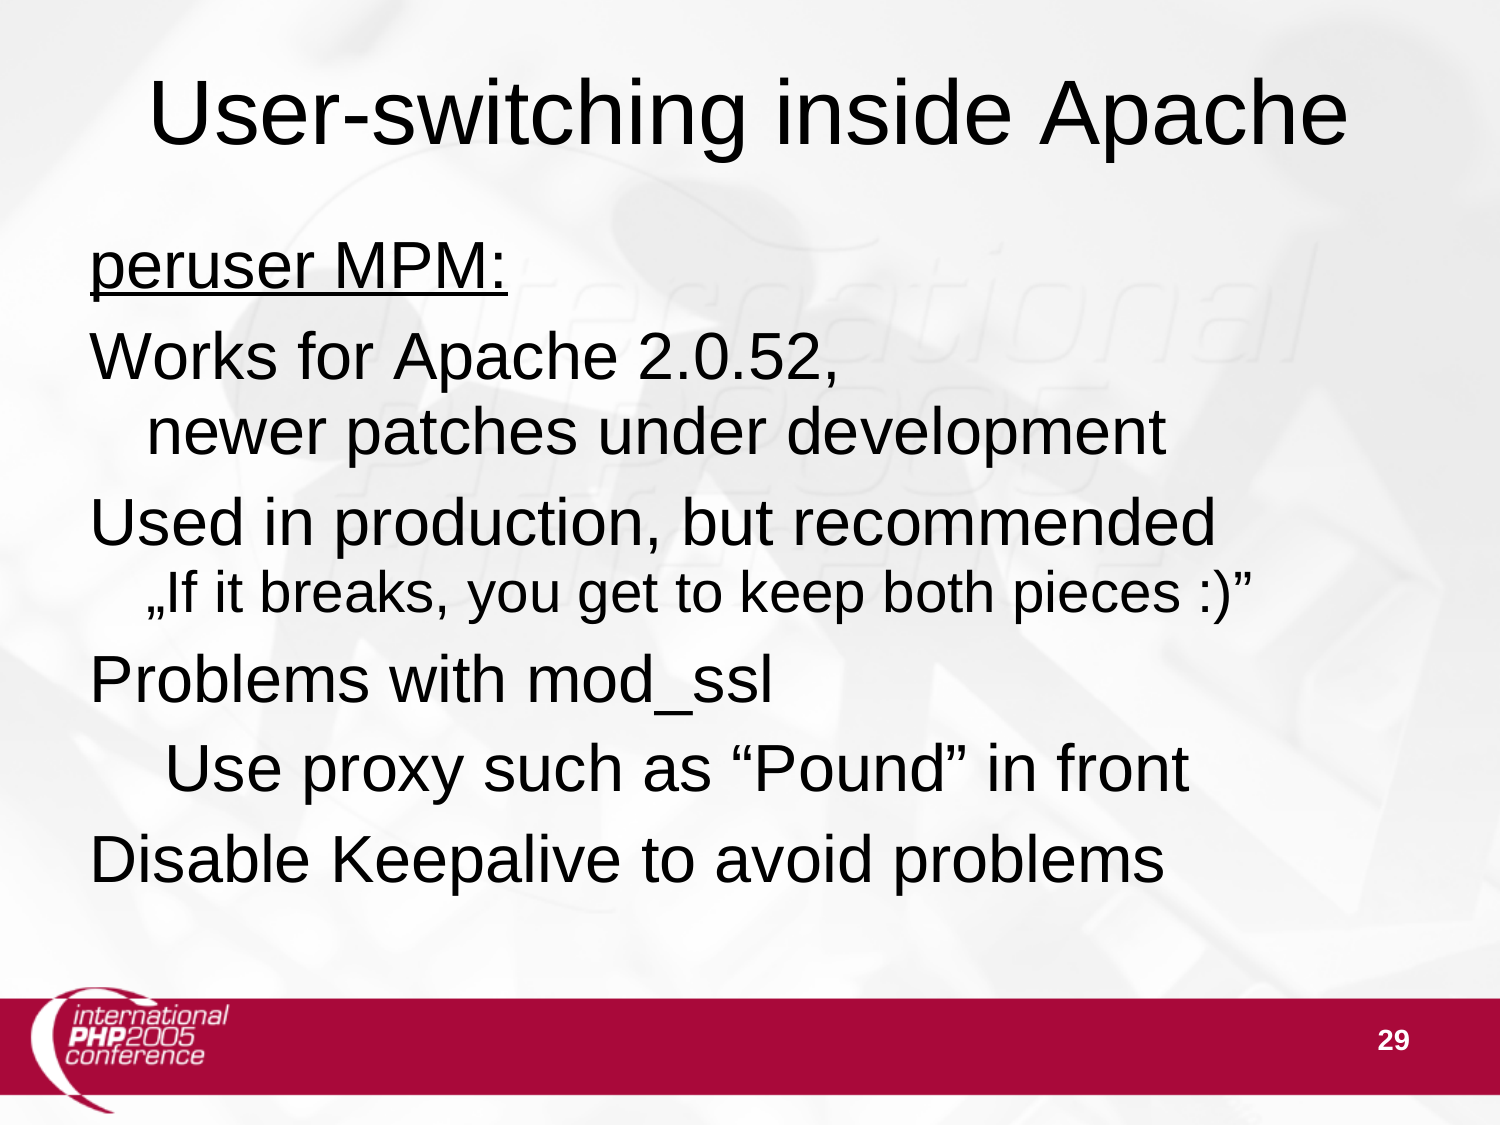

# User-switching inside Apache
peruser MPM:
Works for Apache 2.0.52,
newer patches under development
Used in production, but recommended
„If it breaks, you get to keep both pieces :)”
Problems with mod_ssl
Use proxy such as “Pound” in front
Disable Keepalive to avoid problems
29